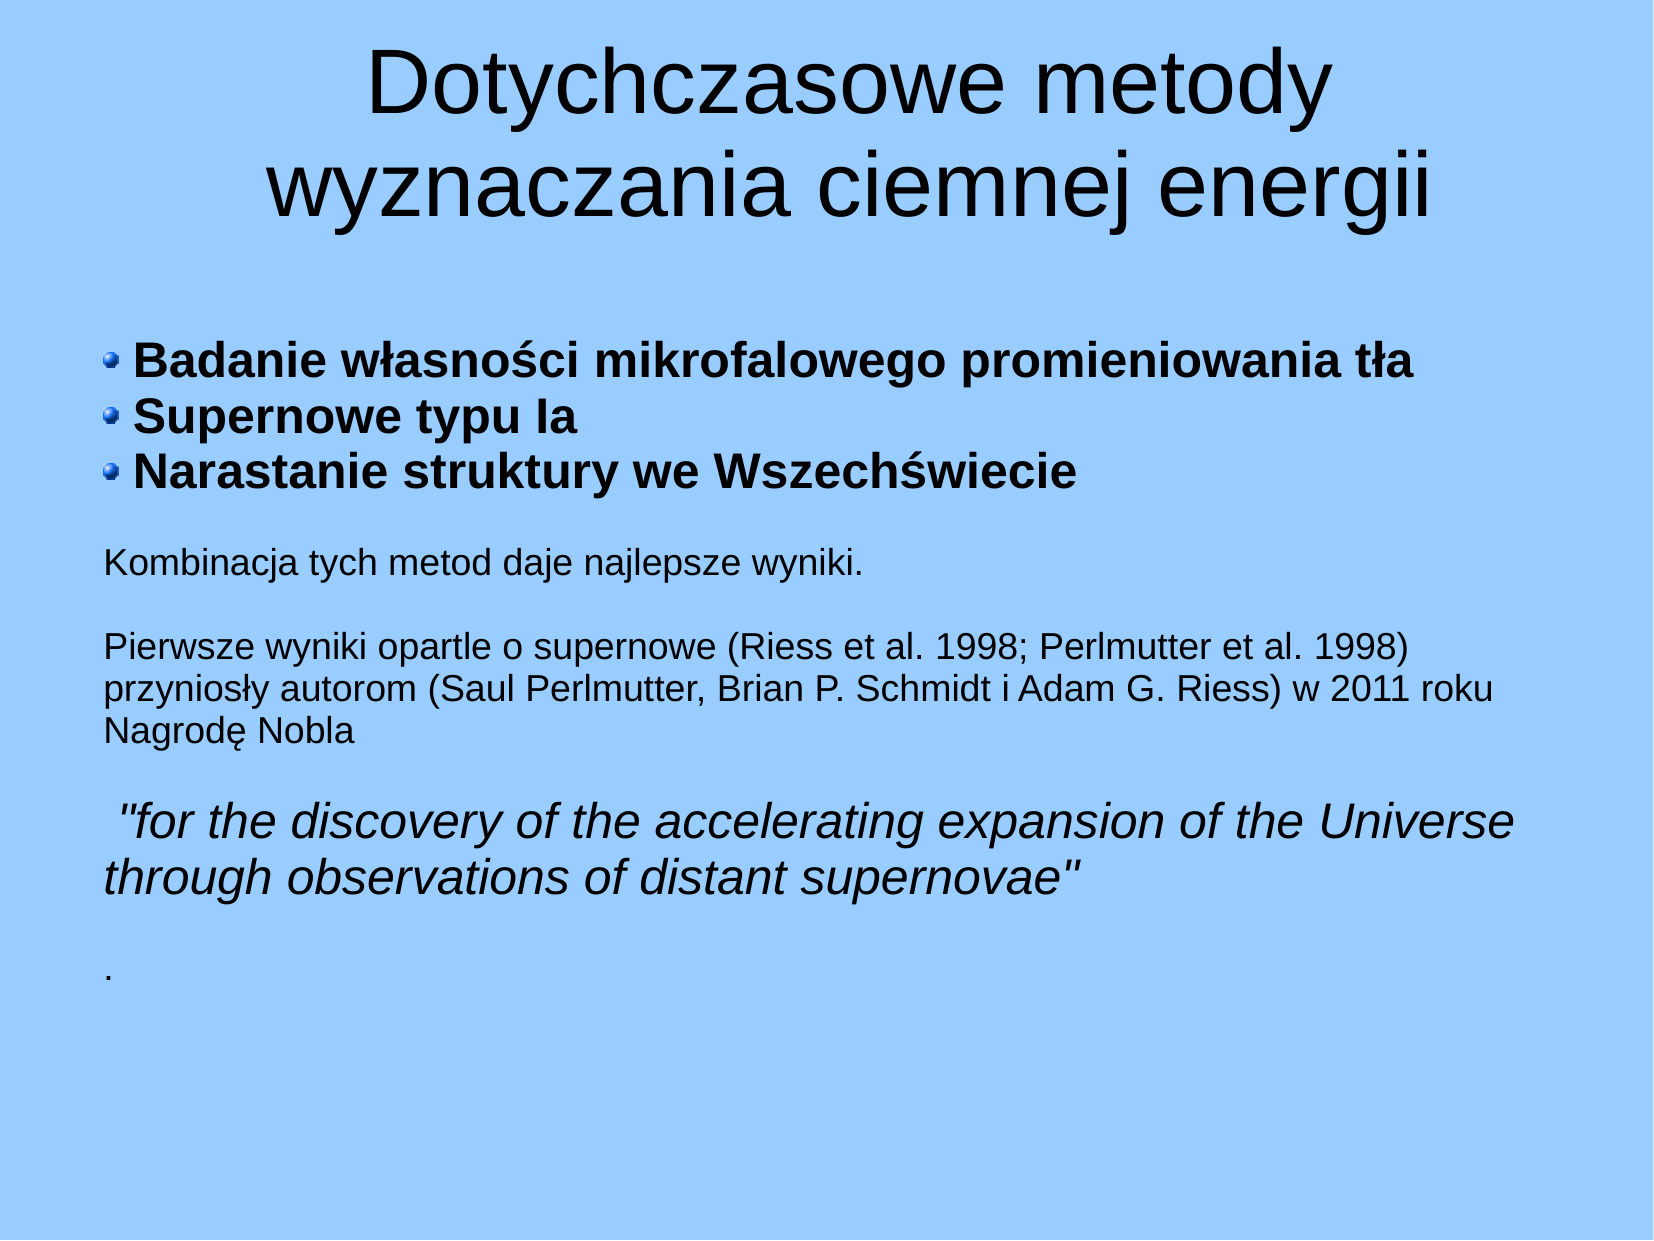

# Dotychczasowe metody wyznaczania ciemnej energii
 Badanie własności mikrofalowego promieniowania tła
 Supernowe typu Ia
 Narastanie struktury we Wszechświecie
Kombinacja tych metod daje najlepsze wyniki.
Pierwsze wyniki opartle o supernowe (Riess et al. 1998; Perlmutter et al. 1998) przyniosły autorom (Saul Perlmutter, Brian P. Schmidt i Adam G. Riess) w 2011 roku Nagrodę Nobla
 "for the discovery of the accelerating expansion of the Universe through observations of distant supernovae"
.